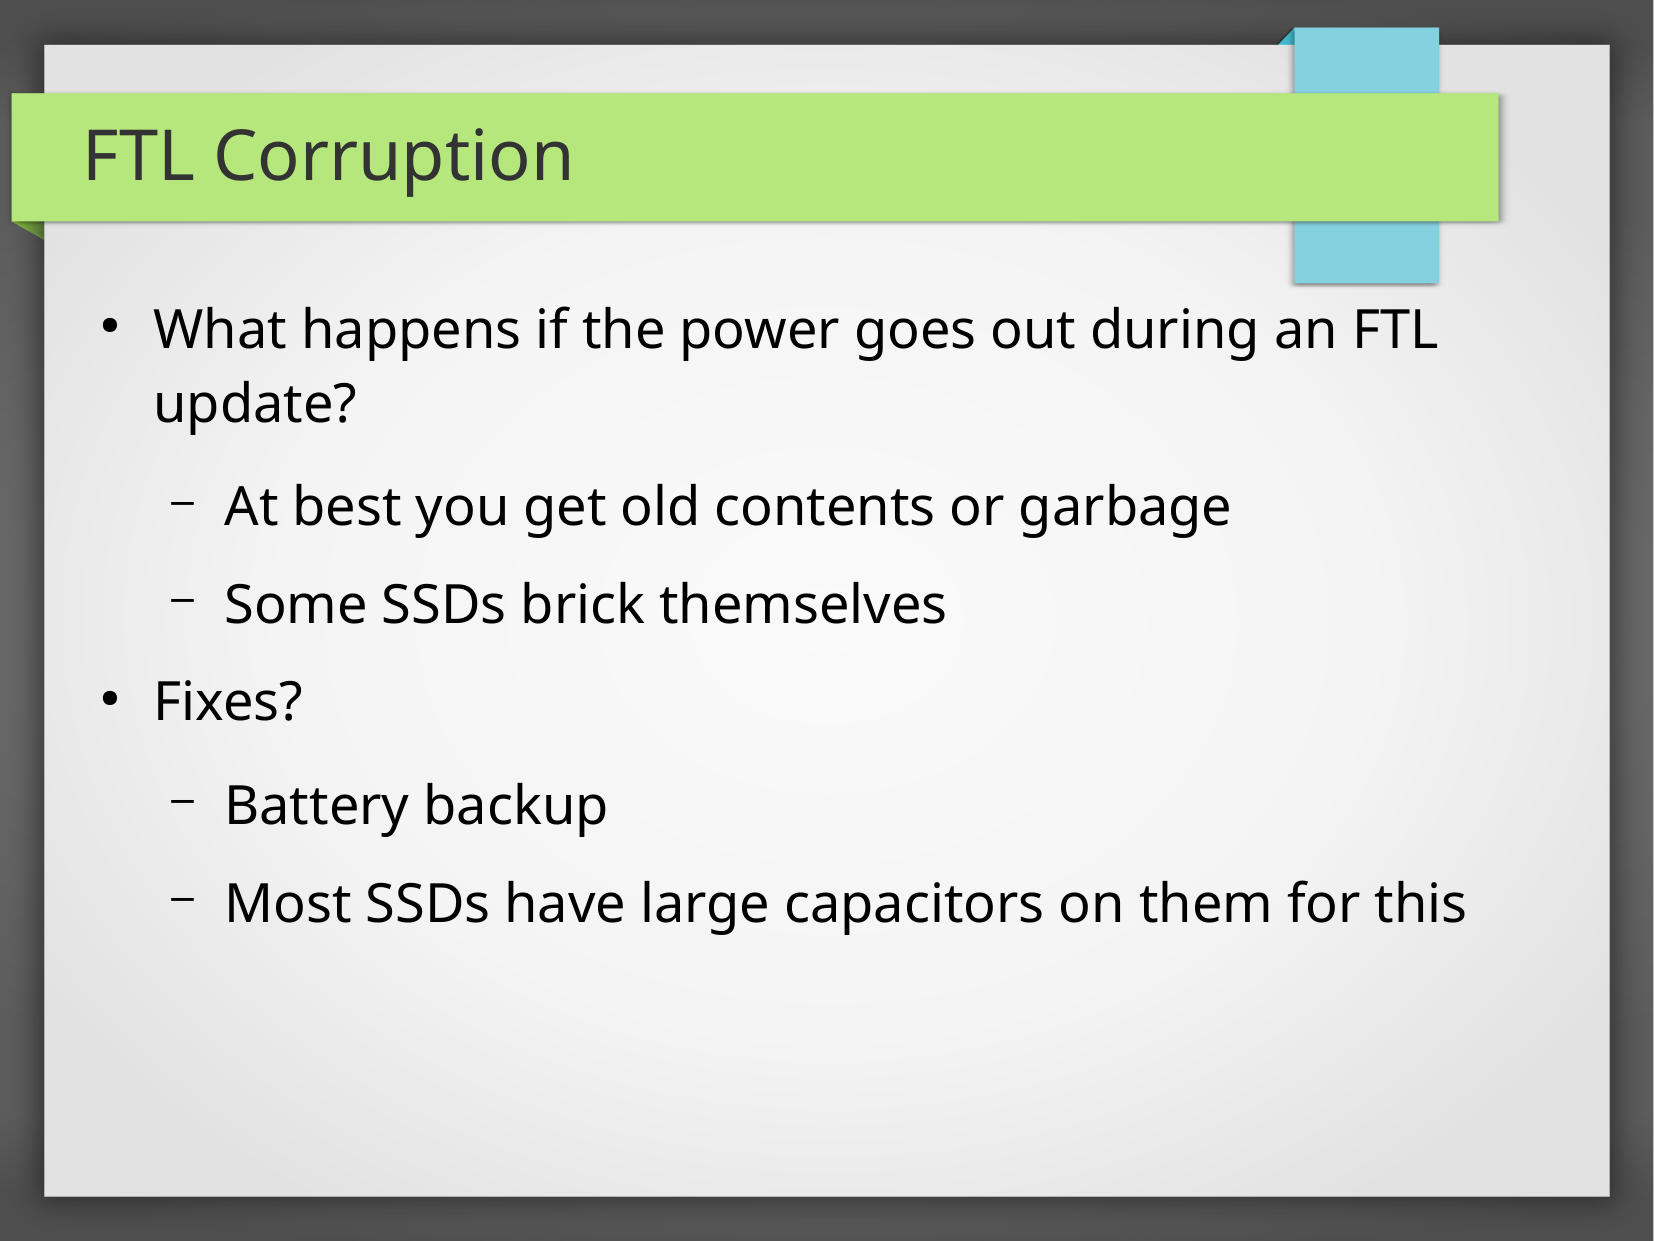

# FTL Corruption
What happens if the power goes out during an FTL update?
At best you get old contents or garbage
Some SSDs brick themselves
Fixes?
Battery backup
Most SSDs have large capacitors on them for this